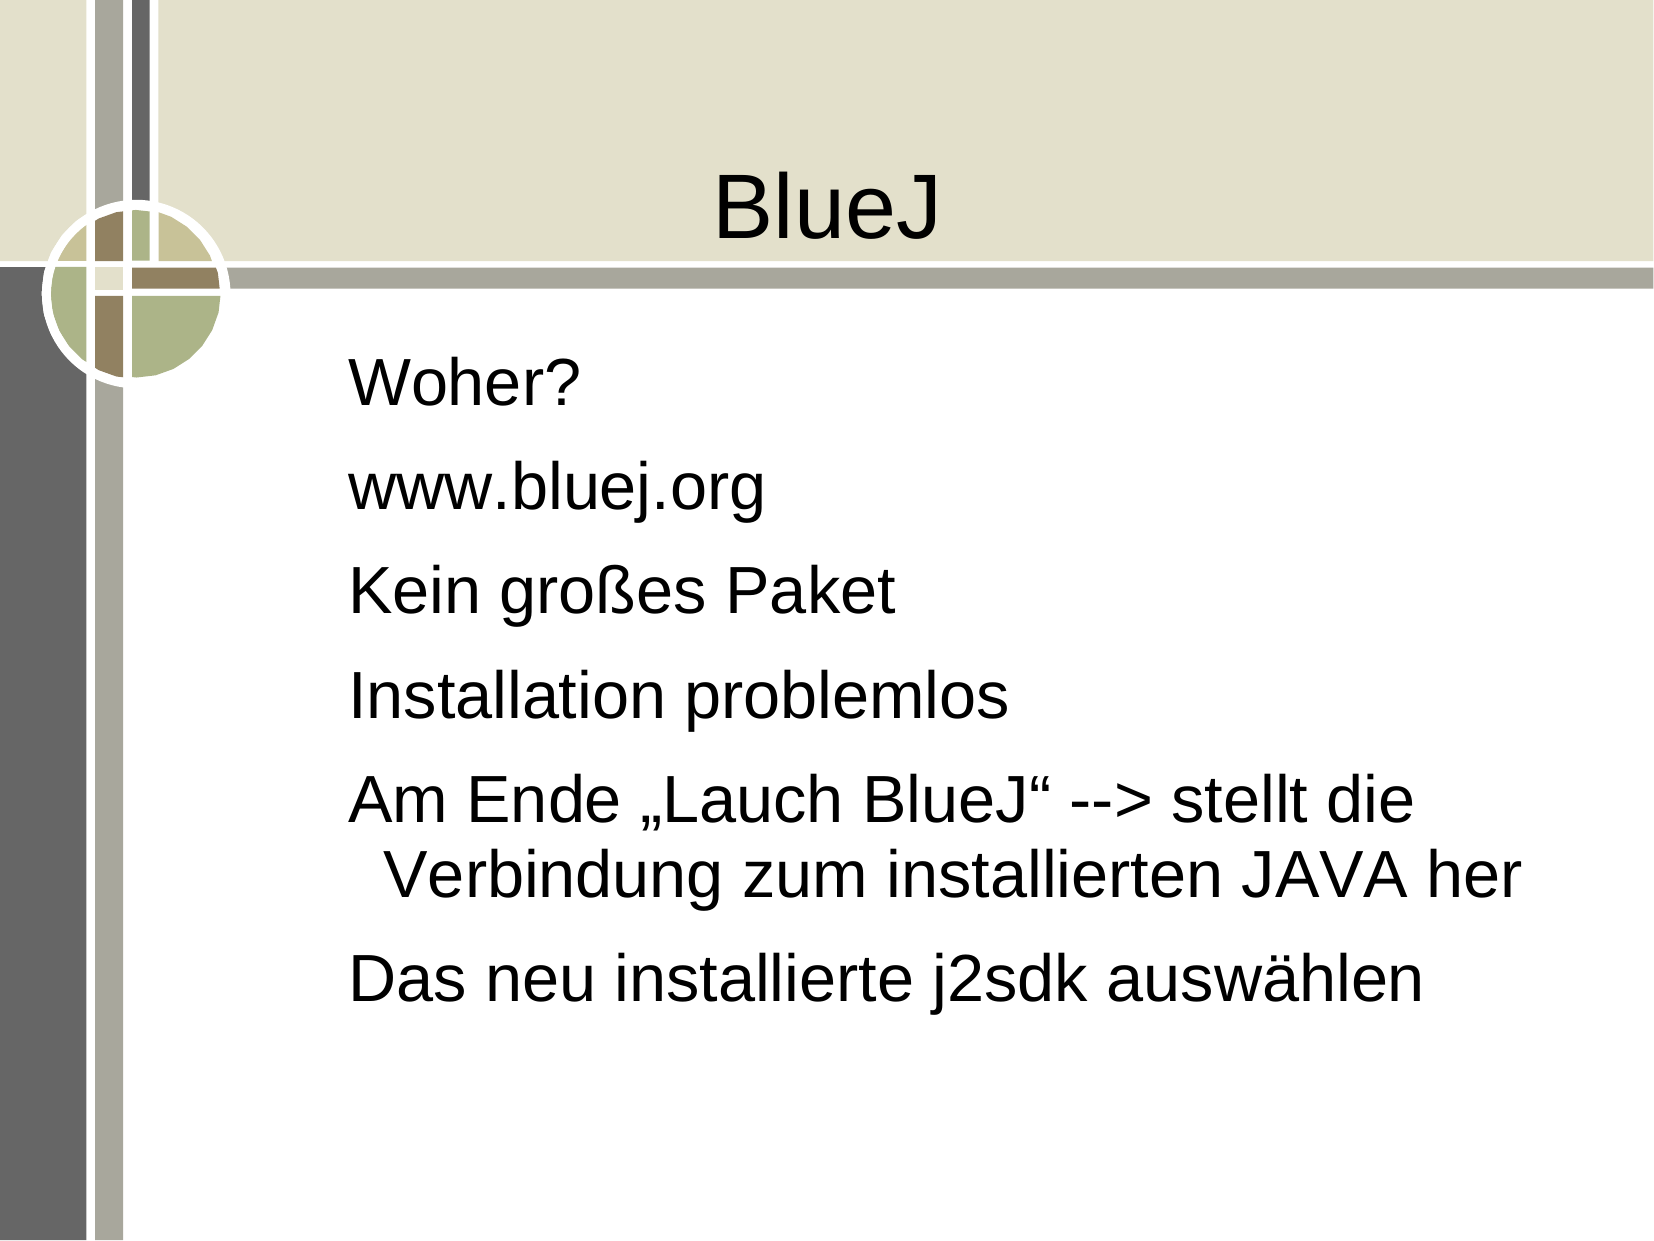

# BlueJ
Woher?
www.bluej.org
Kein großes Paket
Installation problemlos
Am Ende „Lauch BlueJ“ --> stellt die Verbindung zum installierten JAVA her
Das neu installierte j2sdk auswählen